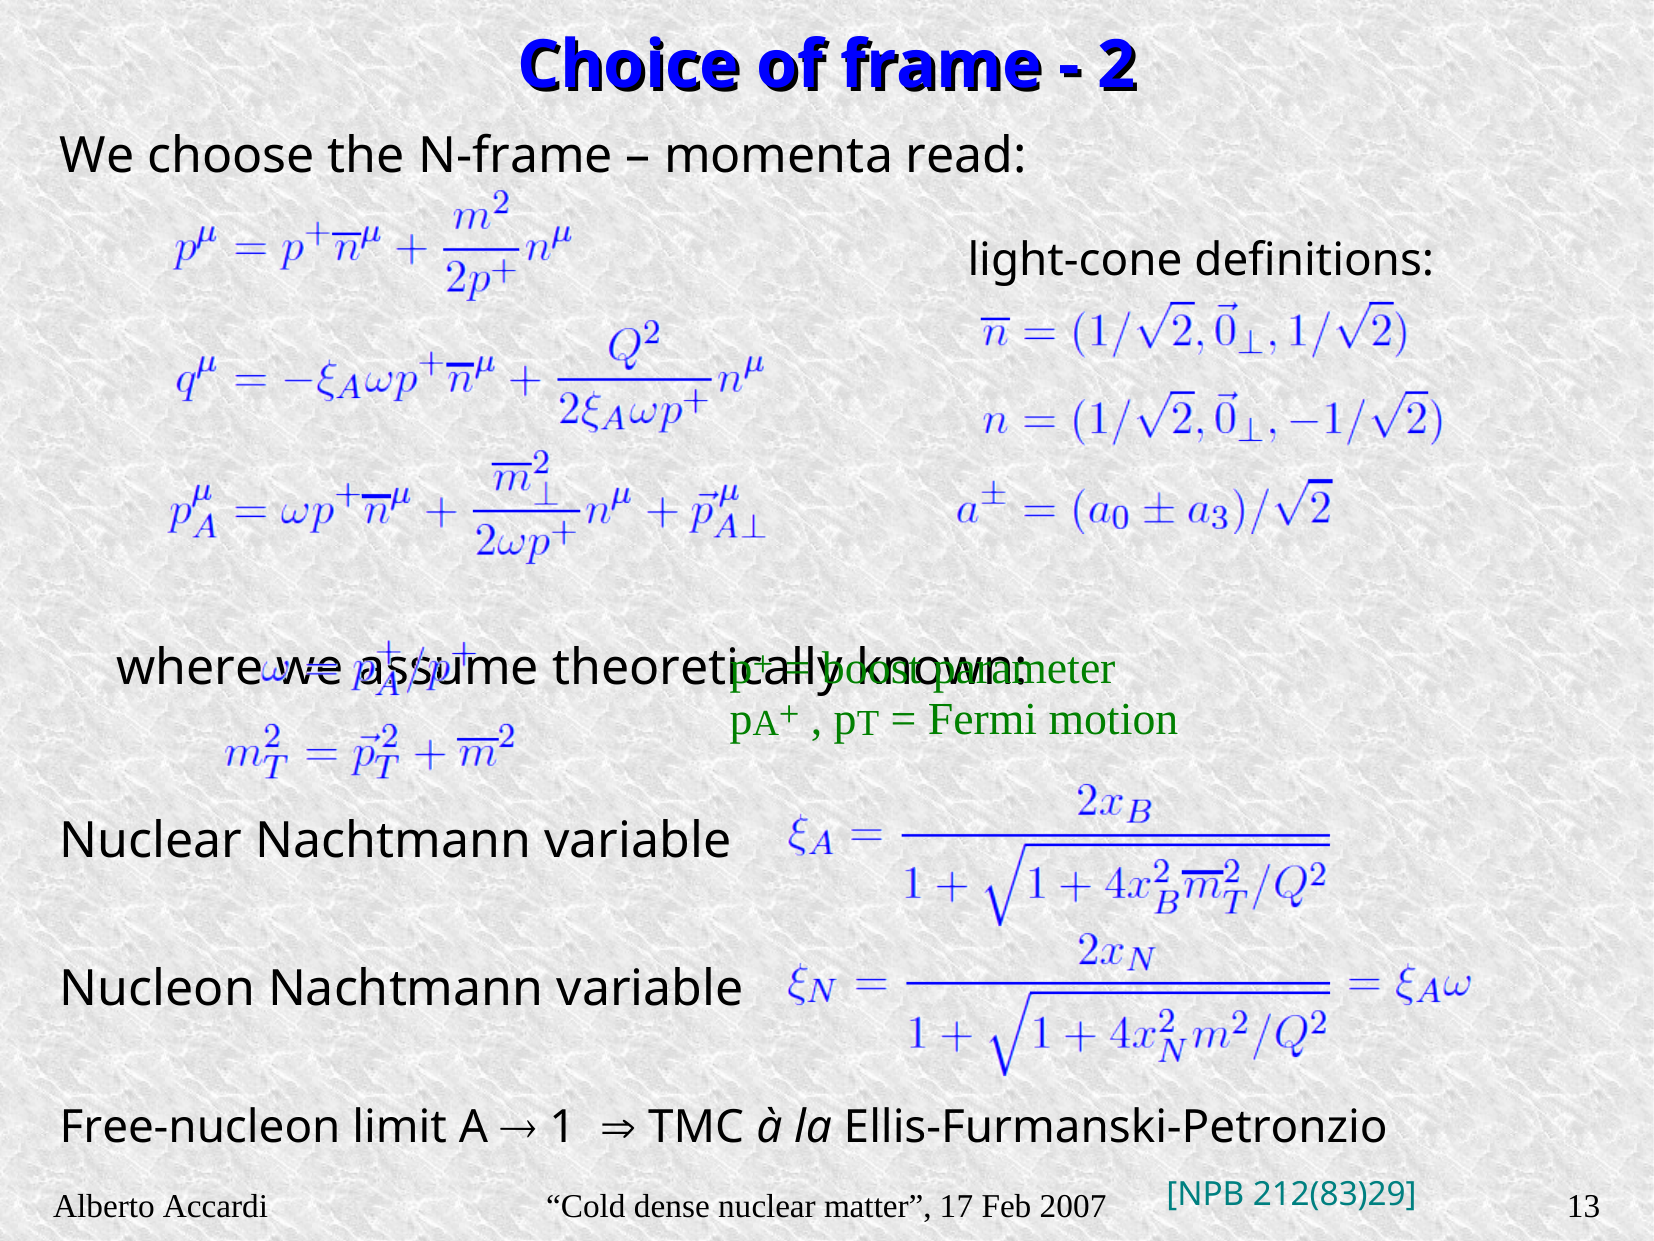

Choice of frame - 2
We choose the N-frame – momenta read:
											 light-cone definitions:
where we assume theoretically known:
p+ = boost parameter
pA+ , pT = Fermi motion
Nuclear Nachtmann variable
Nucleon Nachtmann variable
Free-nucleon limit A  1  TMC à la Ellis-Furmanski-Petronzio
														[NPB 212(83)29]
Alberto Accardi
Padova U.
13